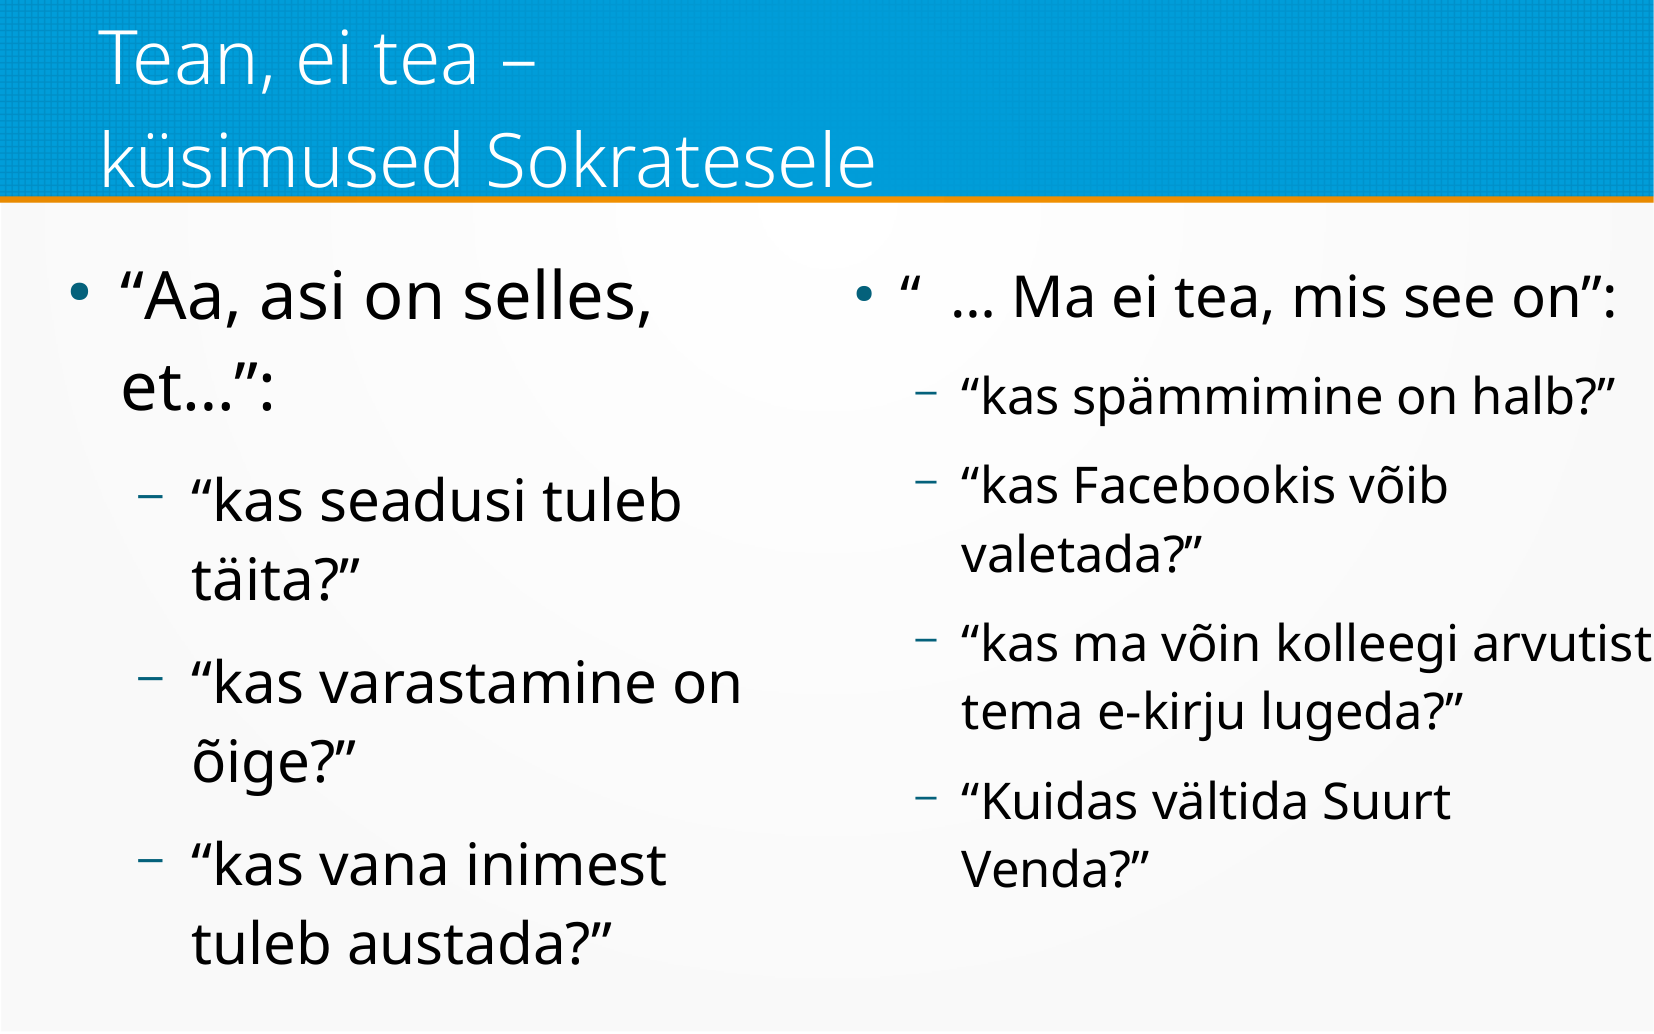

# Tean, ei tea – küsimused Sokratesele
“Aa, asi on selles, et…”:
“kas seadusi tuleb täita?”
“kas varastamine on õige?”
“kas vana inimest tuleb austada?”
“ … Ma ei tea, mis see on”:
“kas spämmimine on halb?”
“kas Facebookis võib valetada?”
“kas ma võin kolleegi arvutist tema e-kirju lugeda?”
“Kuidas vältida Suurt Venda?”